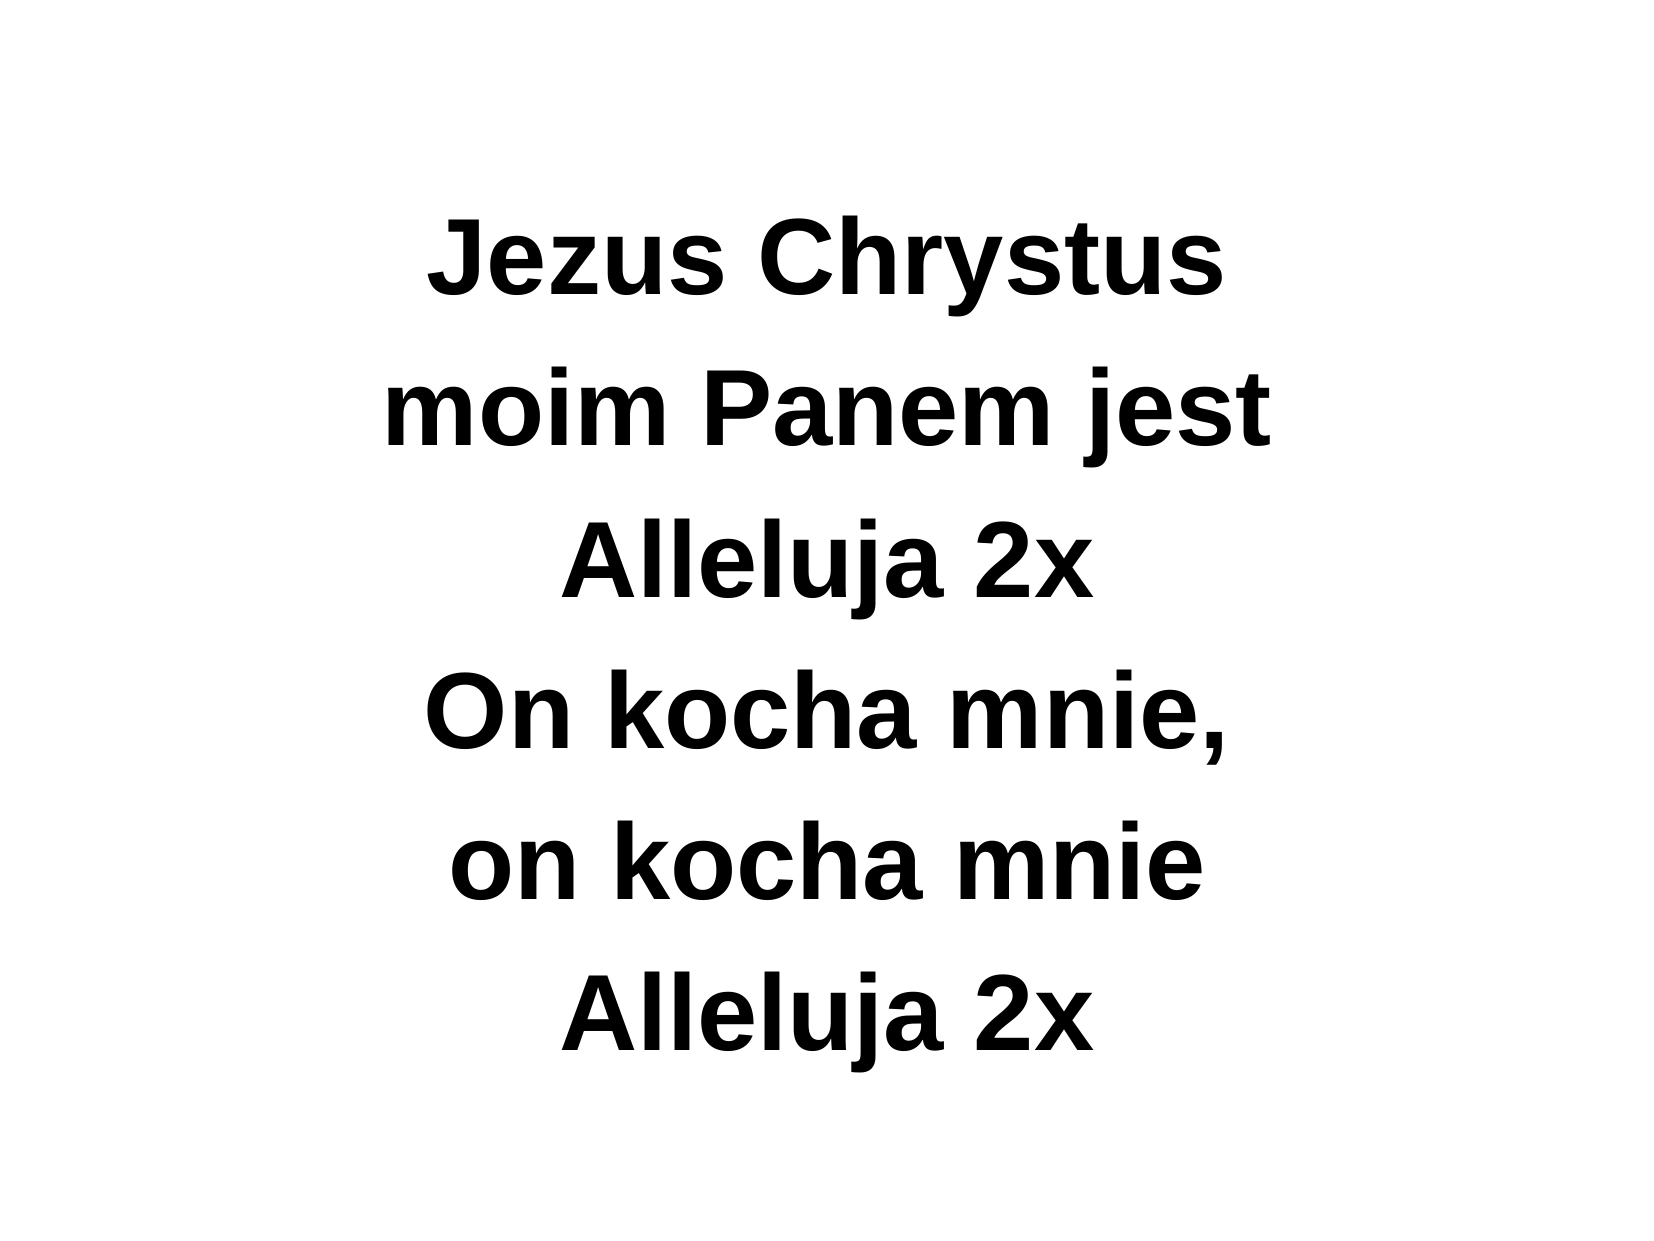

# Jezus Chrystus
moim Panem jest
Alleluja 2x
On kocha mnie,
on kocha mnie
Alleluja 2x